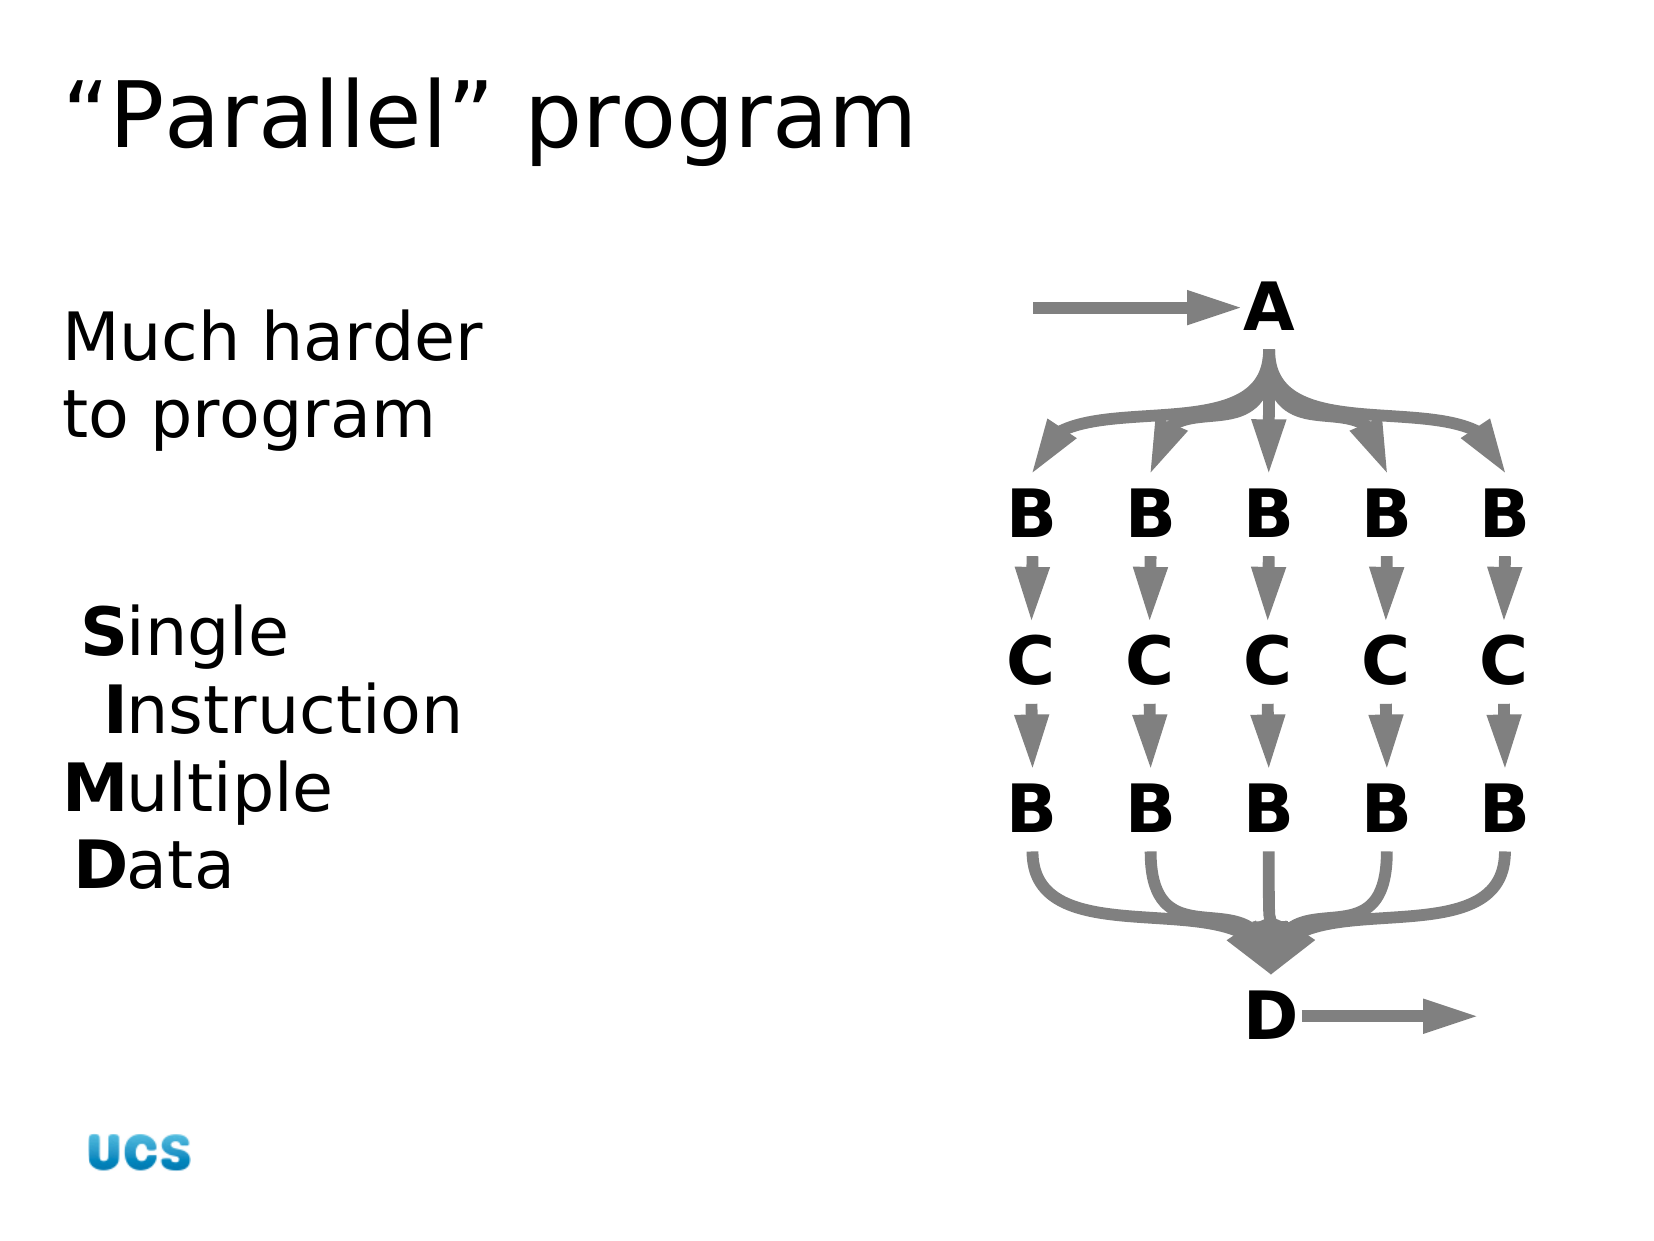

“Parallel” program
A
Much harder
to program
B
B
B
B
B
S
I
M
D
ingle
nstruction
ultiple
ata
C
C
C
C
C
B
B
B
B
B
D